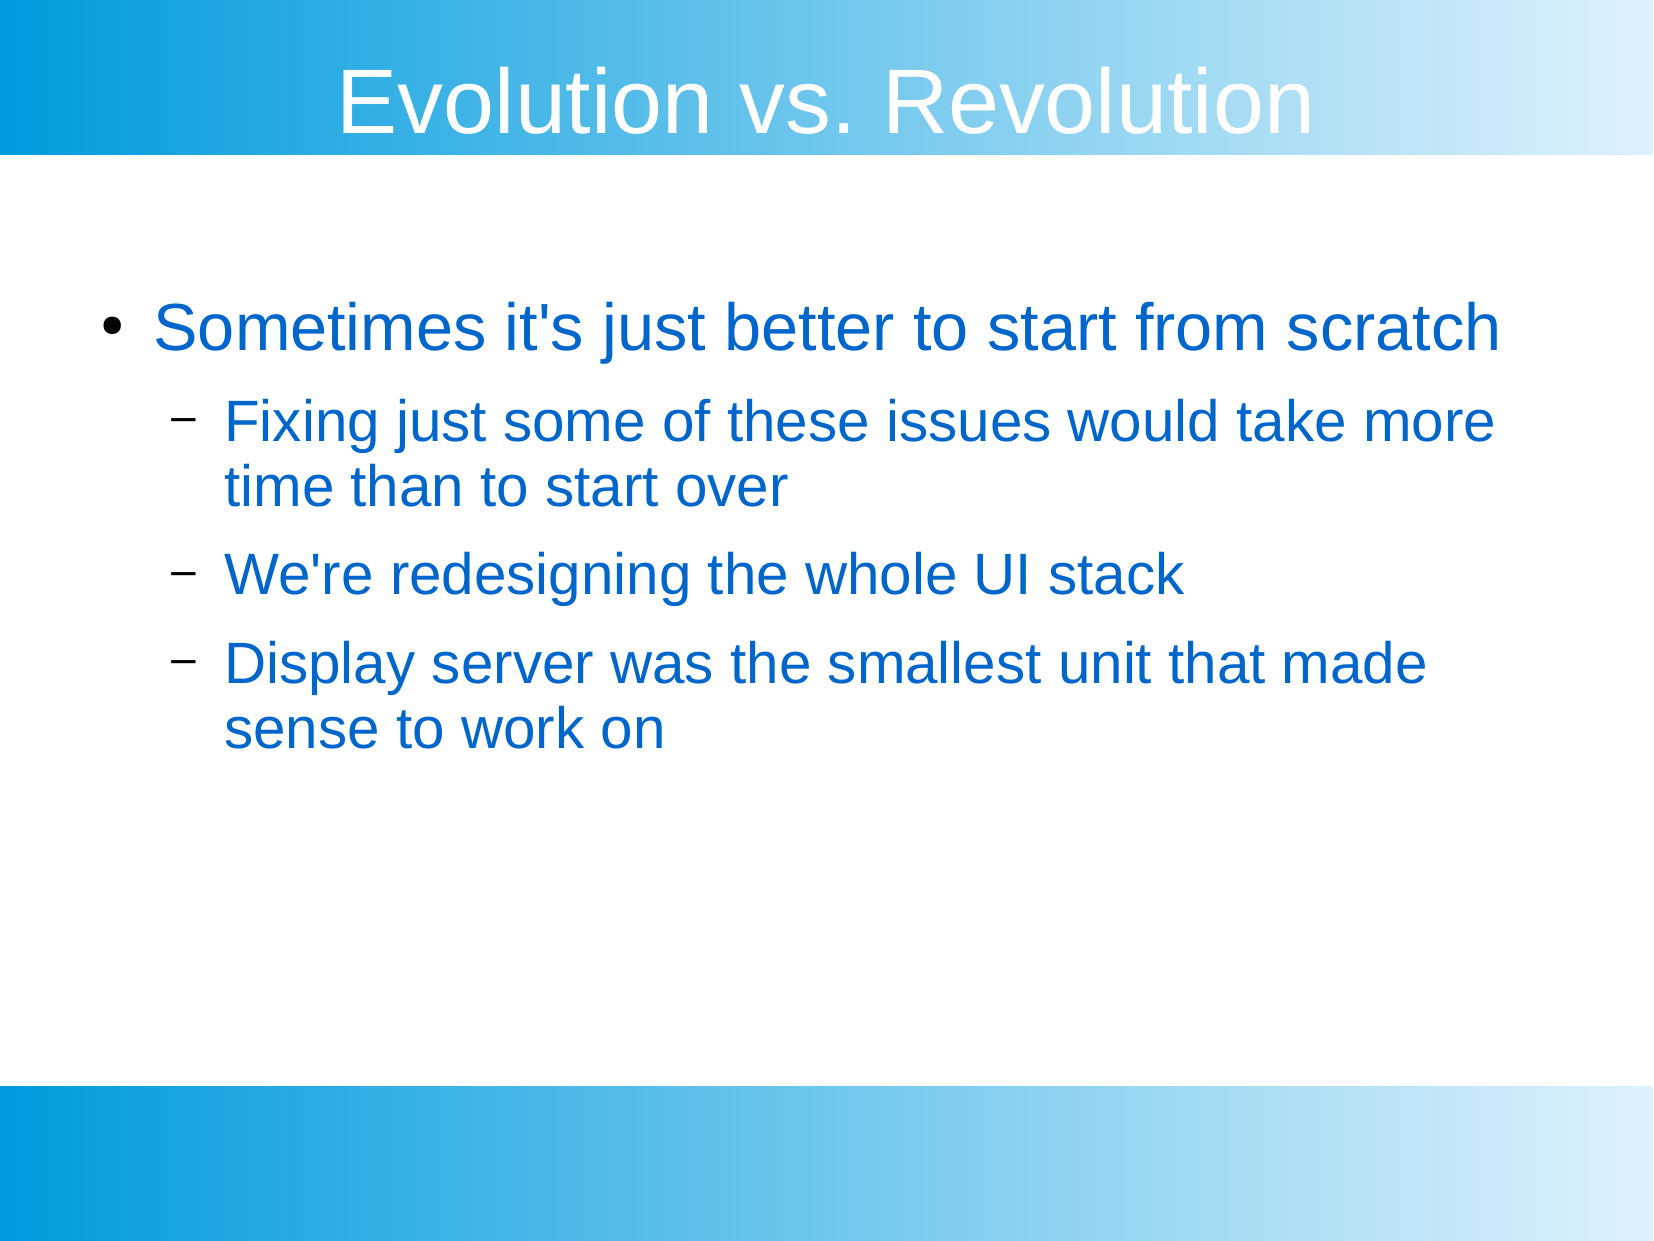

# Evolution vs. Revolution
Sometimes it's just better to start from scratch
Fixing just some of these issues would take more time than to start over
We're redesigning the whole UI stack
Display server was the smallest unit that made sense to work on